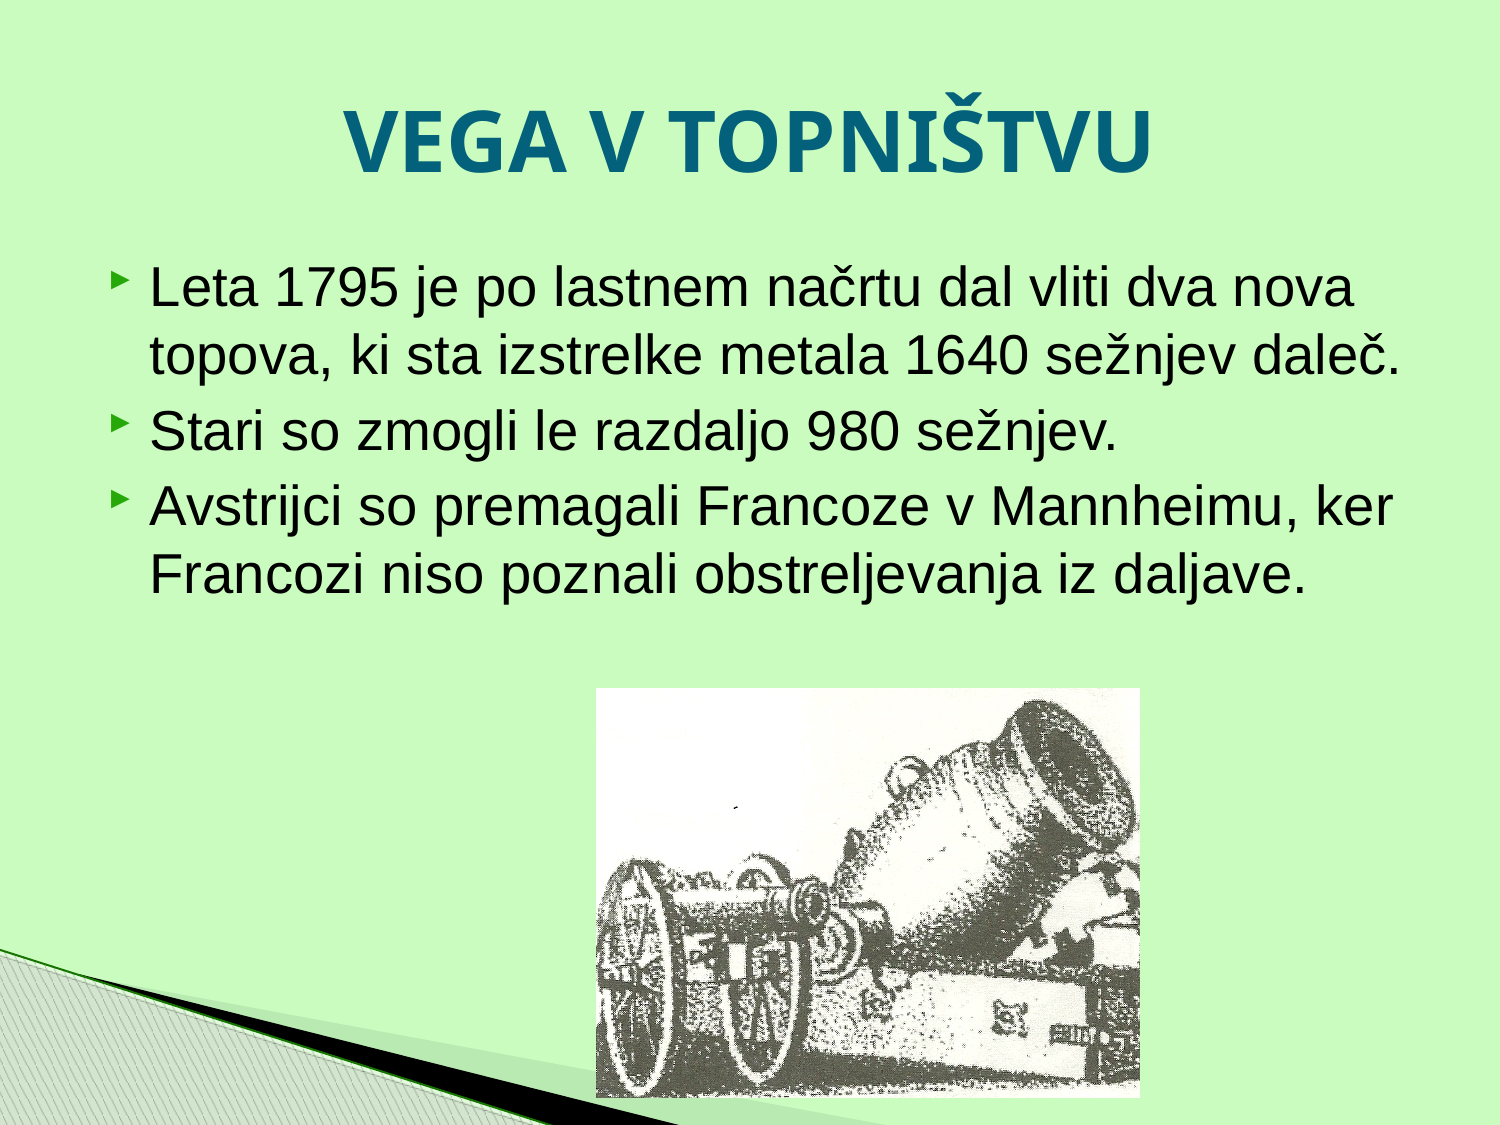

VEGA V TOPNIŠTVU
# Leta 1795 je po lastnem načrtu dal vliti dva nova topova, ki sta izstrelke metala 1640 sežnjev daleč.
Stari so zmogli le razdaljo 980 sežnjev.
Avstrijci so premagali Francoze v Mannheimu, ker Francozi niso poznali obstreljevanja iz daljave.